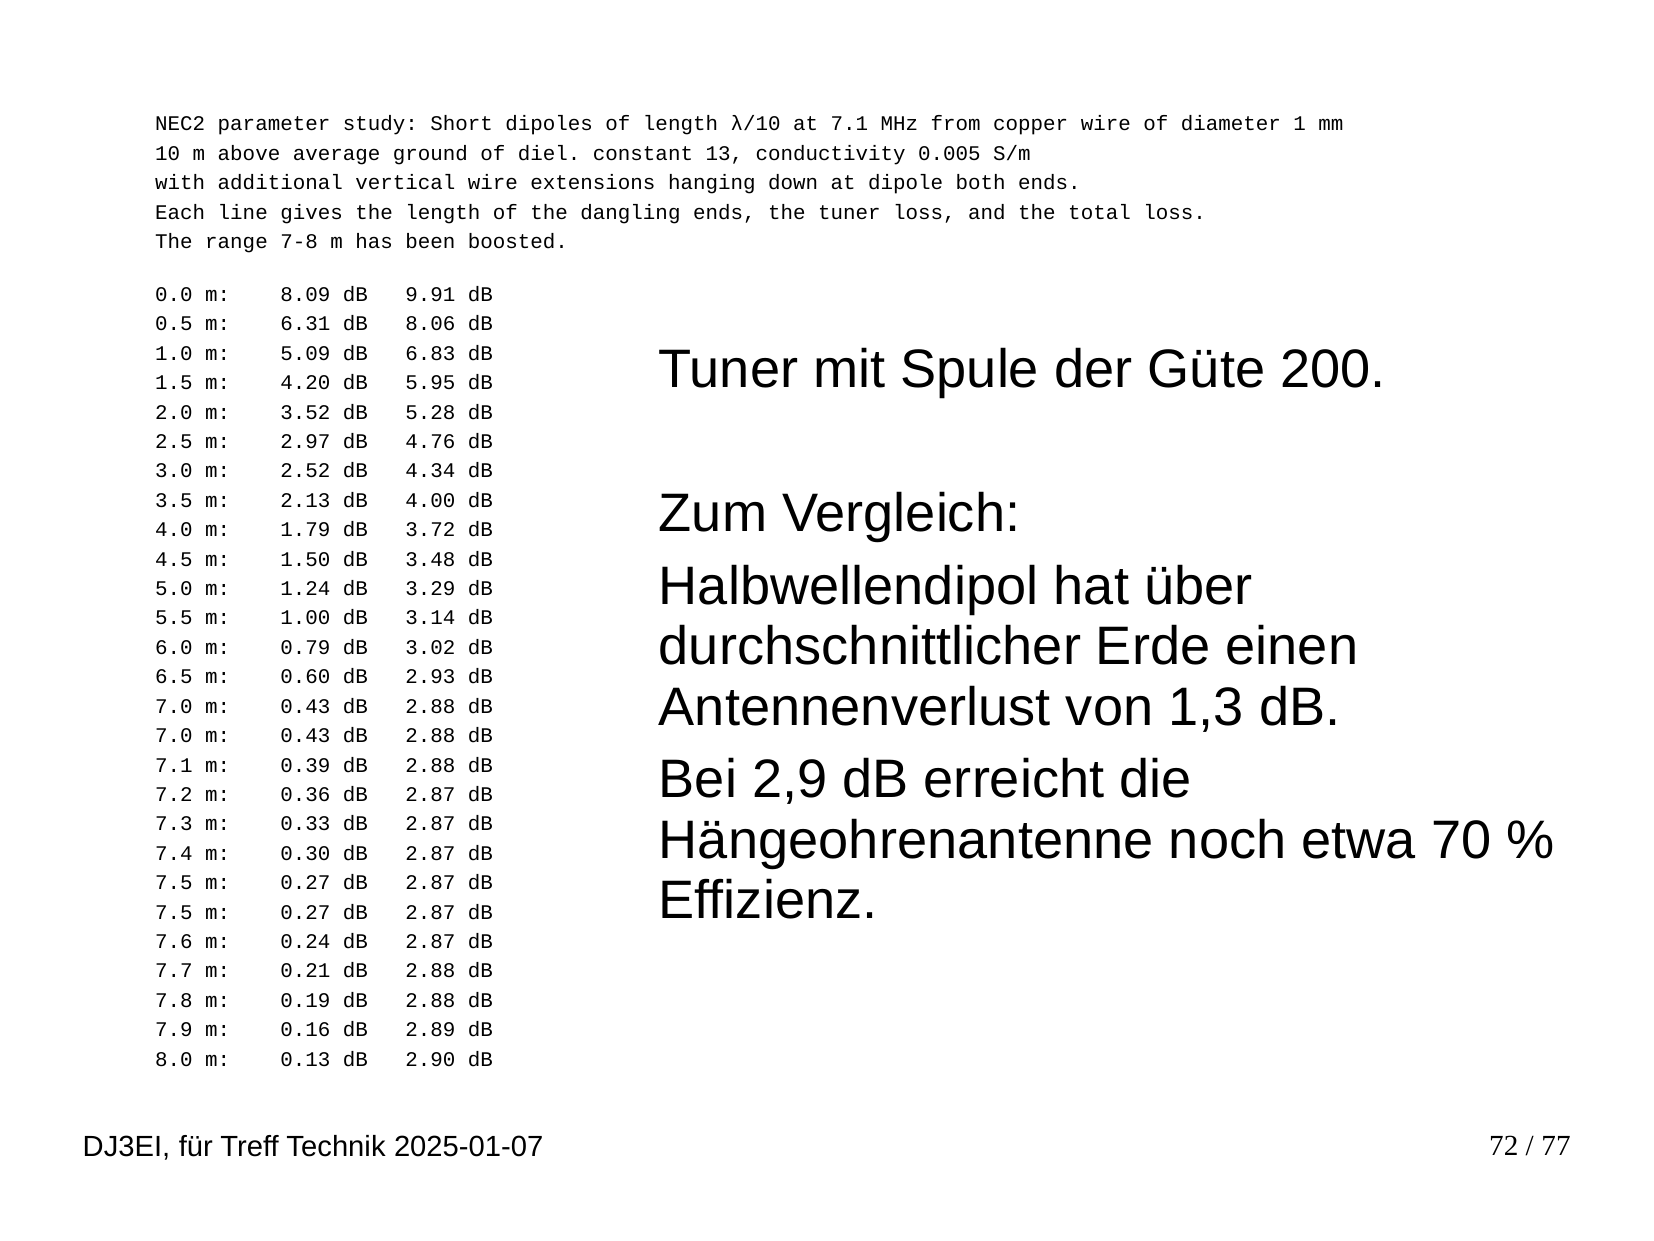

NEC2 parameter study: Short dipoles of length λ/10 at 7.1 MHz from copper wire of diameter 1 mm
10 m above average ground of diel. constant 13, conductivity 0.005 S/m
with additional vertical wire extensions hanging down at dipole both ends.
Each line gives the length of the dangling ends, the tuner loss, and the total loss.
The range 7-8 m has been boosted.
0.0 m: 8.09 dB 9.91 dB
0.5 m: 6.31 dB 8.06 dB
1.0 m: 5.09 dB 6.83 dB
1.5 m: 4.20 dB 5.95 dB
2.0 m: 3.52 dB 5.28 dB
2.5 m: 2.97 dB 4.76 dB
3.0 m: 2.52 dB 4.34 dB
3.5 m: 2.13 dB 4.00 dB
4.0 m: 1.79 dB 3.72 dB
4.5 m: 1.50 dB 3.48 dB
5.0 m: 1.24 dB 3.29 dB
5.5 m: 1.00 dB 3.14 dB
6.0 m: 0.79 dB 3.02 dB
6.5 m: 0.60 dB 2.93 dB
7.0 m: 0.43 dB 2.88 dB
7.0 m: 0.43 dB 2.88 dB
7.1 m: 0.39 dB 2.88 dB
7.2 m: 0.36 dB 2.87 dB
7.3 m: 0.33 dB 2.87 dB
7.4 m: 0.30 dB 2.87 dB
7.5 m: 0.27 dB 2.87 dB
7.5 m: 0.27 dB 2.87 dB
7.6 m: 0.24 dB 2.87 dB
7.7 m: 0.21 dB 2.88 dB
7.8 m: 0.19 dB 2.88 dB
7.9 m: 0.16 dB 2.89 dB
8.0 m: 0.13 dB 2.90 dB
Tuner mit Spule der Güte 200.
Zum Vergleich:
Halbwellendipol hat über
durchschnittlicher Erde einen
Antennenverlust von 1,3 dB.
Bei 2,9 dB erreicht die
Hängeohrenantenne noch etwa 70 %
Effizienz.
72